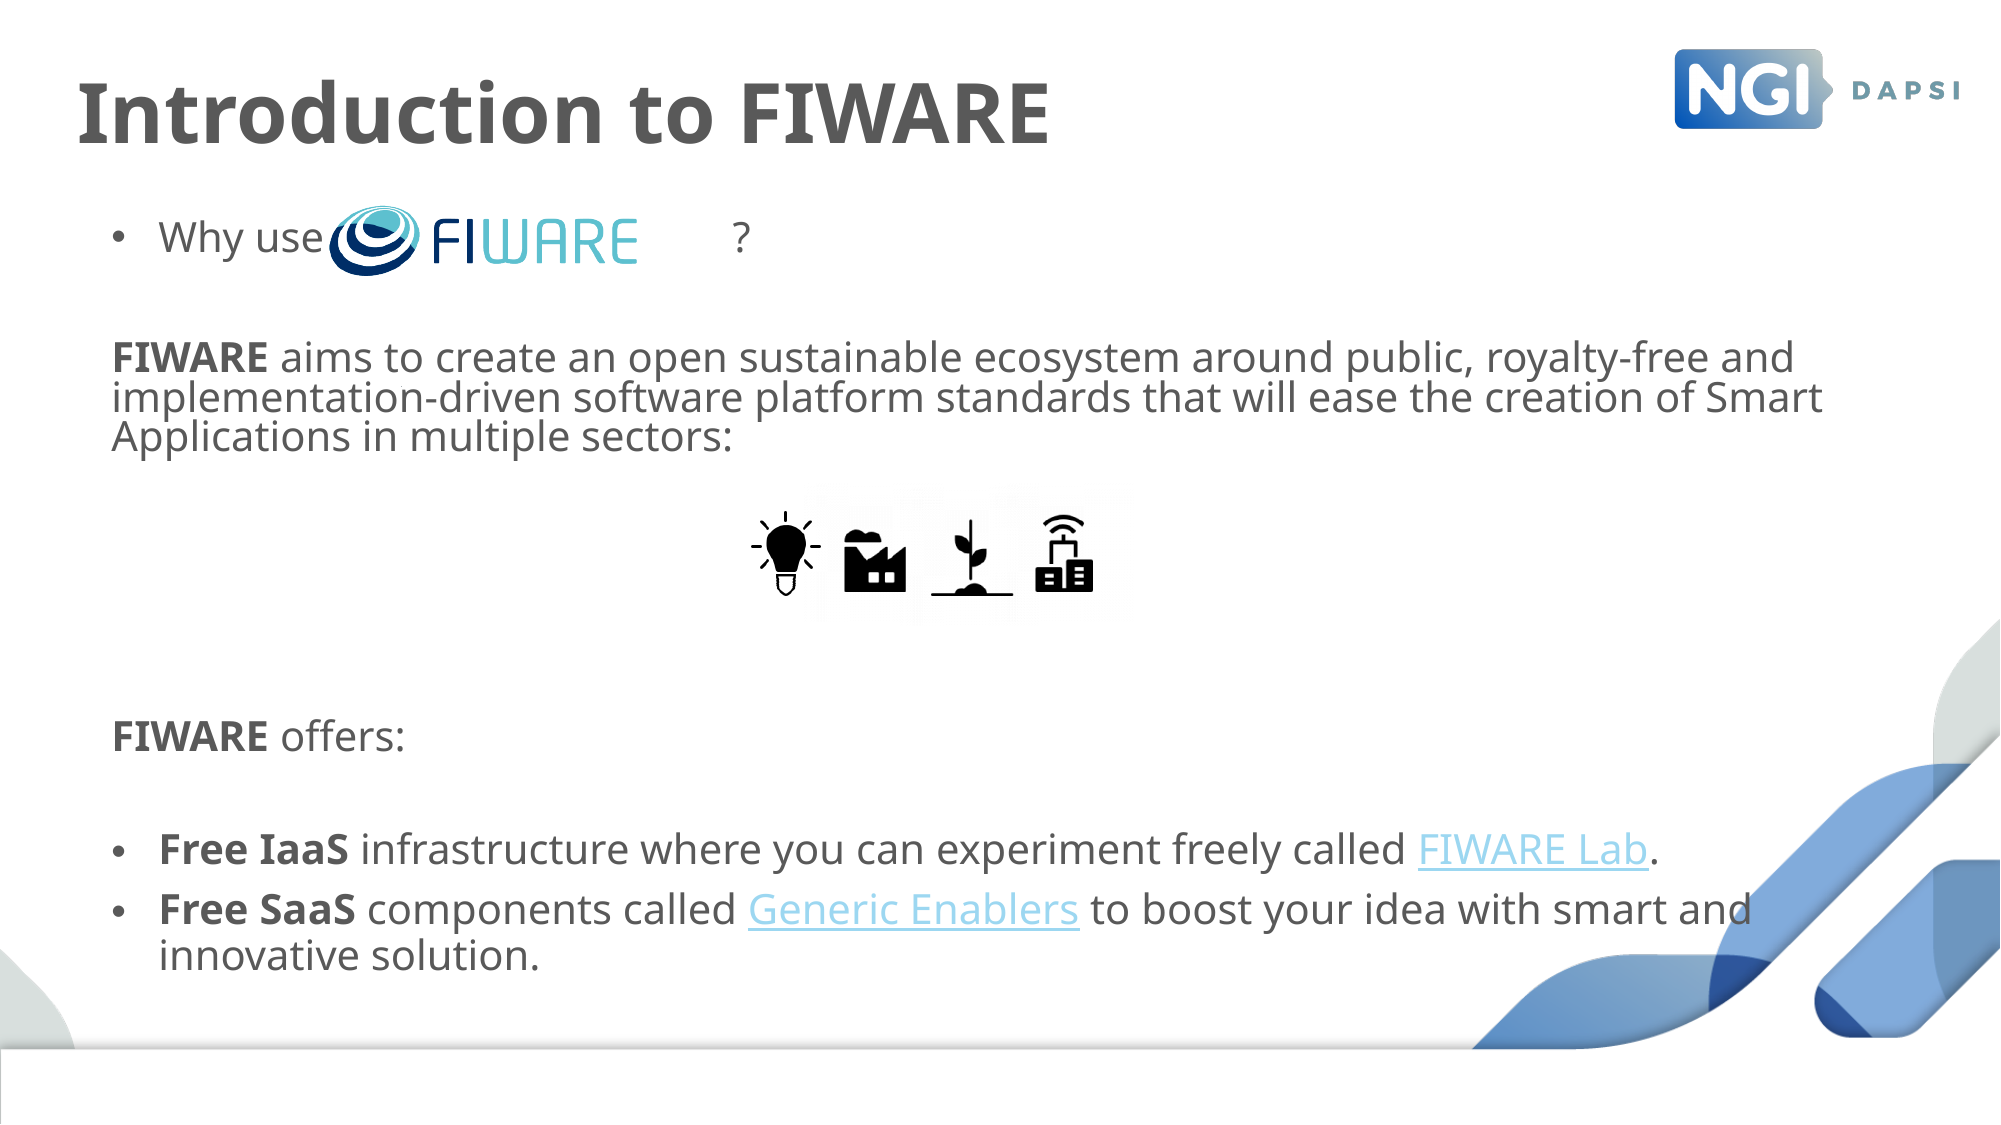

# Introduction to FIWARE
Why use ?
FIWARE aims to create an open sustainable ecosystem around public, royalty-free and implementation-driven software platform standards that will ease the creation of Smart Applications in multiple sectors:
FIWARE offers:
Free IaaS infrastructure where you can experiment freely called FIWARE Lab.
Free SaaS components called Generic Enablers to boost your idea with smart and innovative solution.